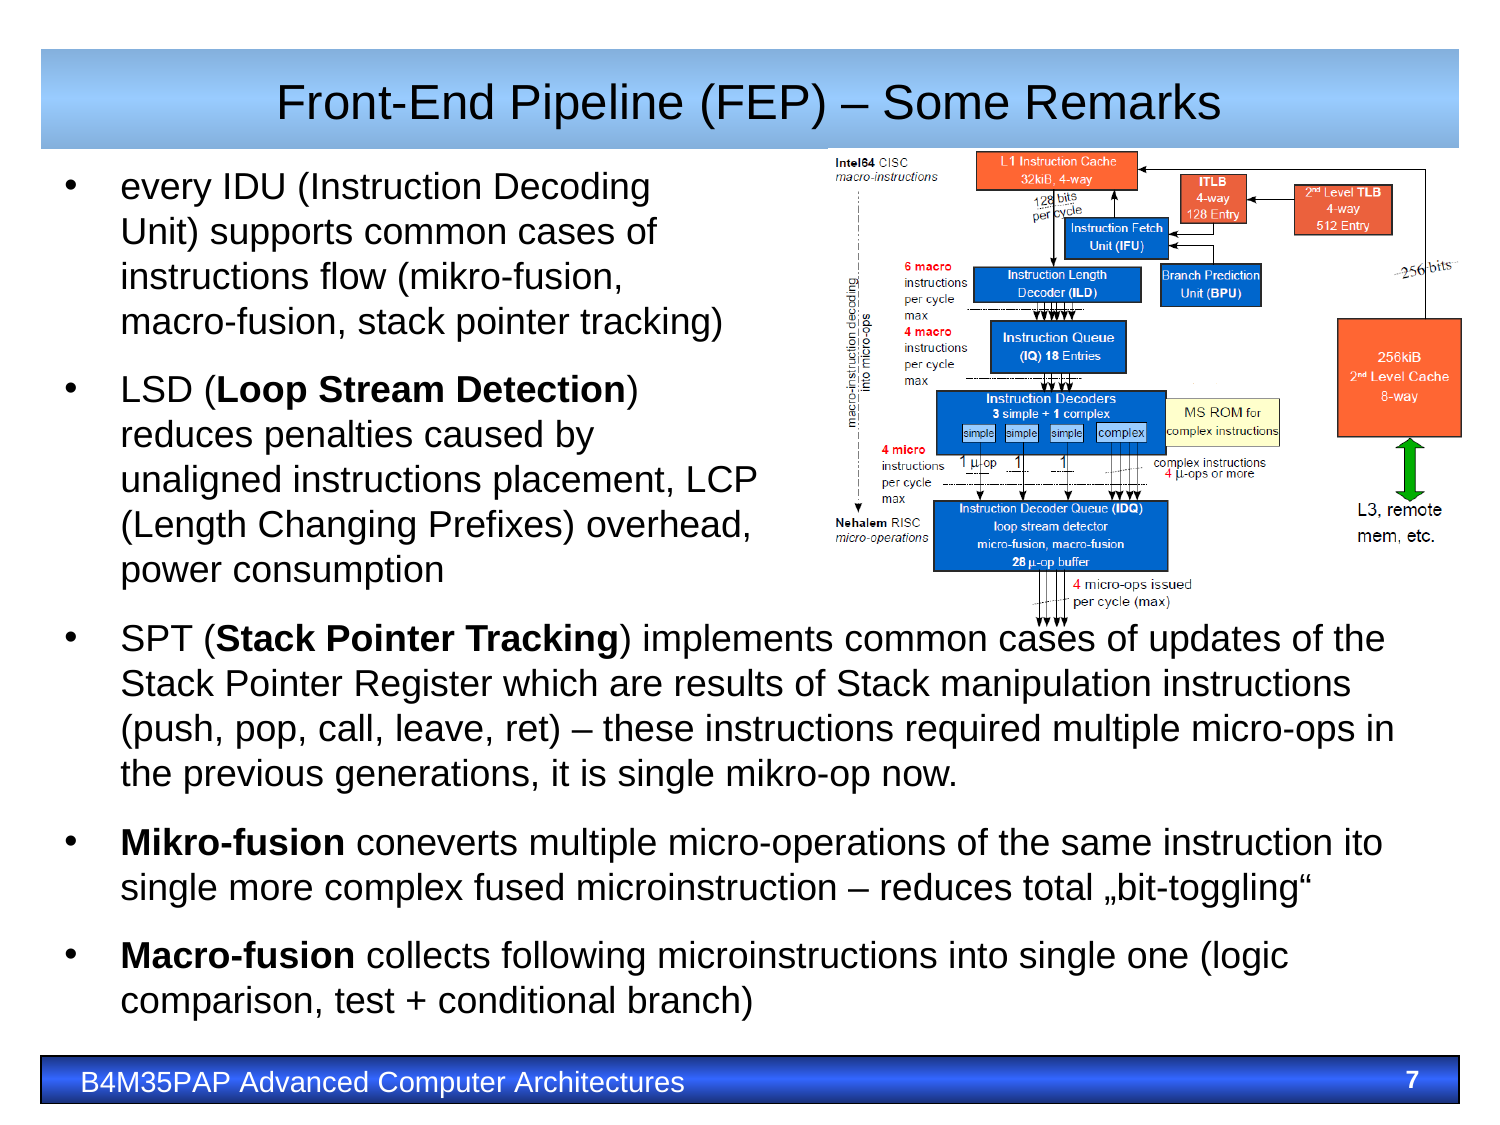

# Front-End Pipeline (FEP) – Some Remarks
every IDU (Instruction Decoding
Unit) supports common cases of
instructions flow (mikro-fusion,
macro-fusion, stack pointer tracking)
LSD (Loop Stream Detection)
reduces penalties caused by
unaligned instructions placement, LCP
(Length Changing Prefixes) overhead,
power consumption
SPT (Stack Pointer Tracking) implements common cases of updates of the
Stack Pointer Register which are results of Stack manipulation instructions (push, pop, call, leave, ret) – these instructions required multiple micro-ops in the previous generations, it is single mikro-op now.
Mikro-fusion coneverts multiple micro-operations of the same instruction ito single more complex fused microinstruction – reduces total „bit-toggling“
Macro-fusion collects following microinstructions into single one (logic comparison, test + conditional branch)